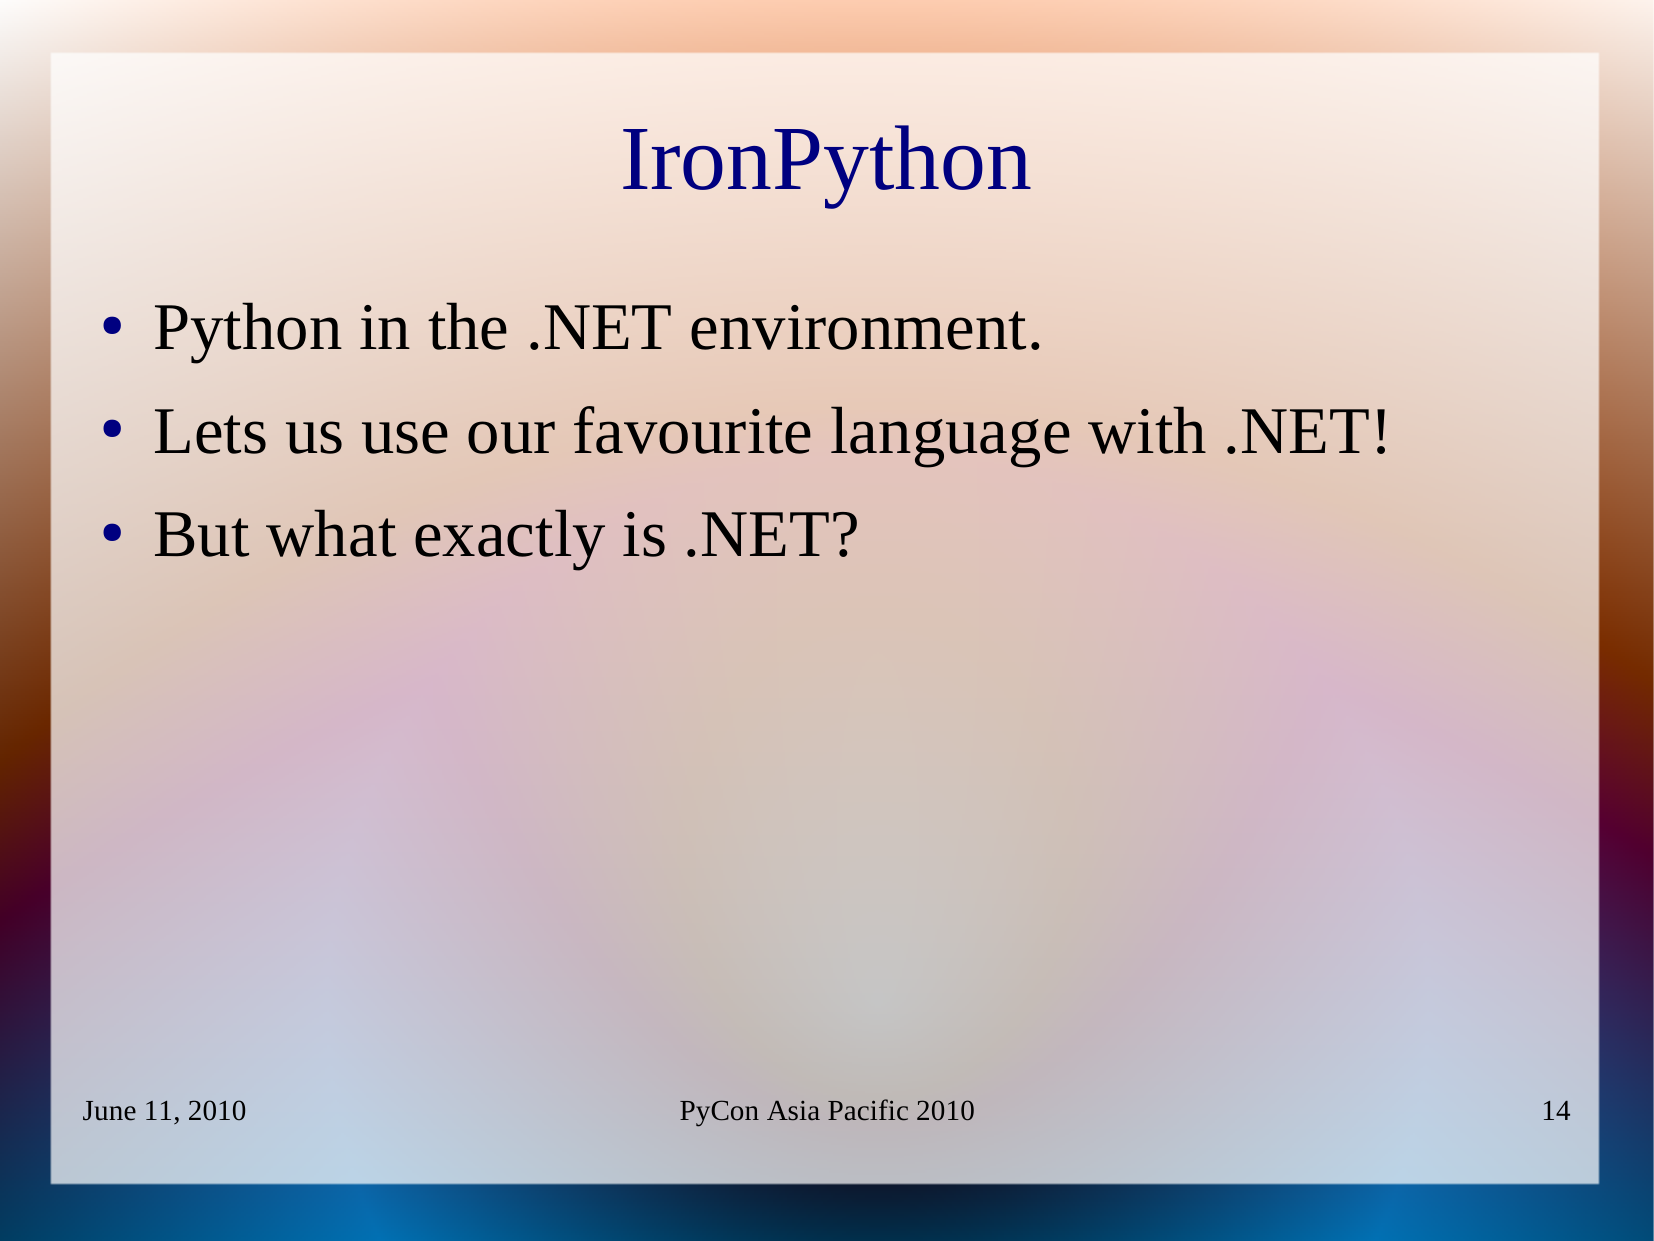

# IronPython
Python in the .NET environment.
Lets us use our favourite language with .NET!
But what exactly is .NET?
June 11, 2010
PyCon Asia Pacific 2010
14